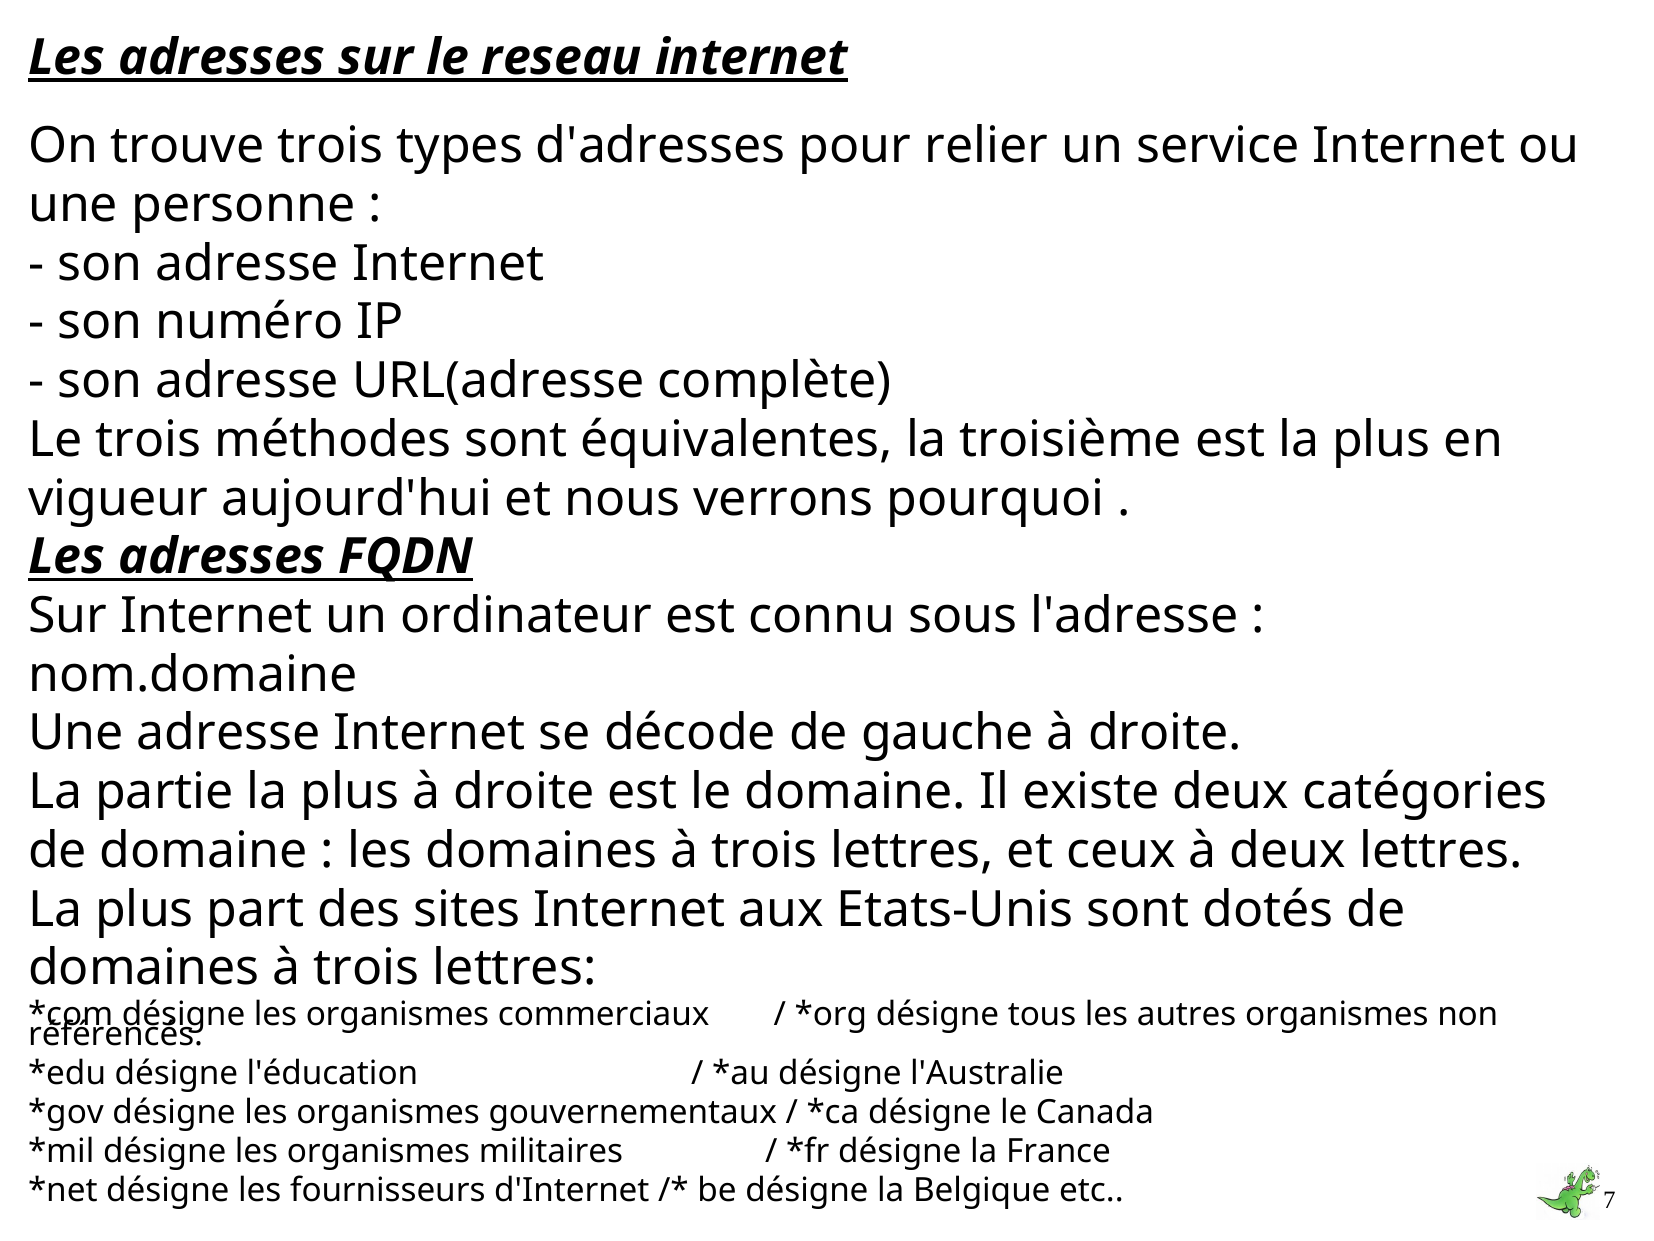

Les adresses sur le reseau internet
On trouve trois types d'adresses pour relier un service Internet ou
une personne :
- son adresse Internet
- son numéro IP
- son adresse URL(adresse complète)
Le trois méthodes sont équivalentes, la troisième est la plus en
vigueur aujourd'hui et nous verrons pourquoi .
Les adresses FQDN
Sur Internet un ordinateur est connu sous l'adresse :
nom.domaine
Une adresse Internet se décode de gauche à droite.
La partie la plus à droite est le domaine. Il existe deux catégories
de domaine : les domaines à trois lettres, et ceux à deux lettres.
La plus part des sites Internet aux Etats-Unis sont dotés de
domaines à trois lettres:
*com désigne les organismes commerciaux	 / *org désigne tous les autres organismes non référencés.
*edu désigne l'éducation				/ *au désigne l'Australie
*gov désigne les organismes gouvernementaux / *ca désigne le Canada
*mil désigne les organismes militaires		/ *fr désigne la France
*net désigne les fournisseurs d'Internet /* be désigne la Belgique etc..
7